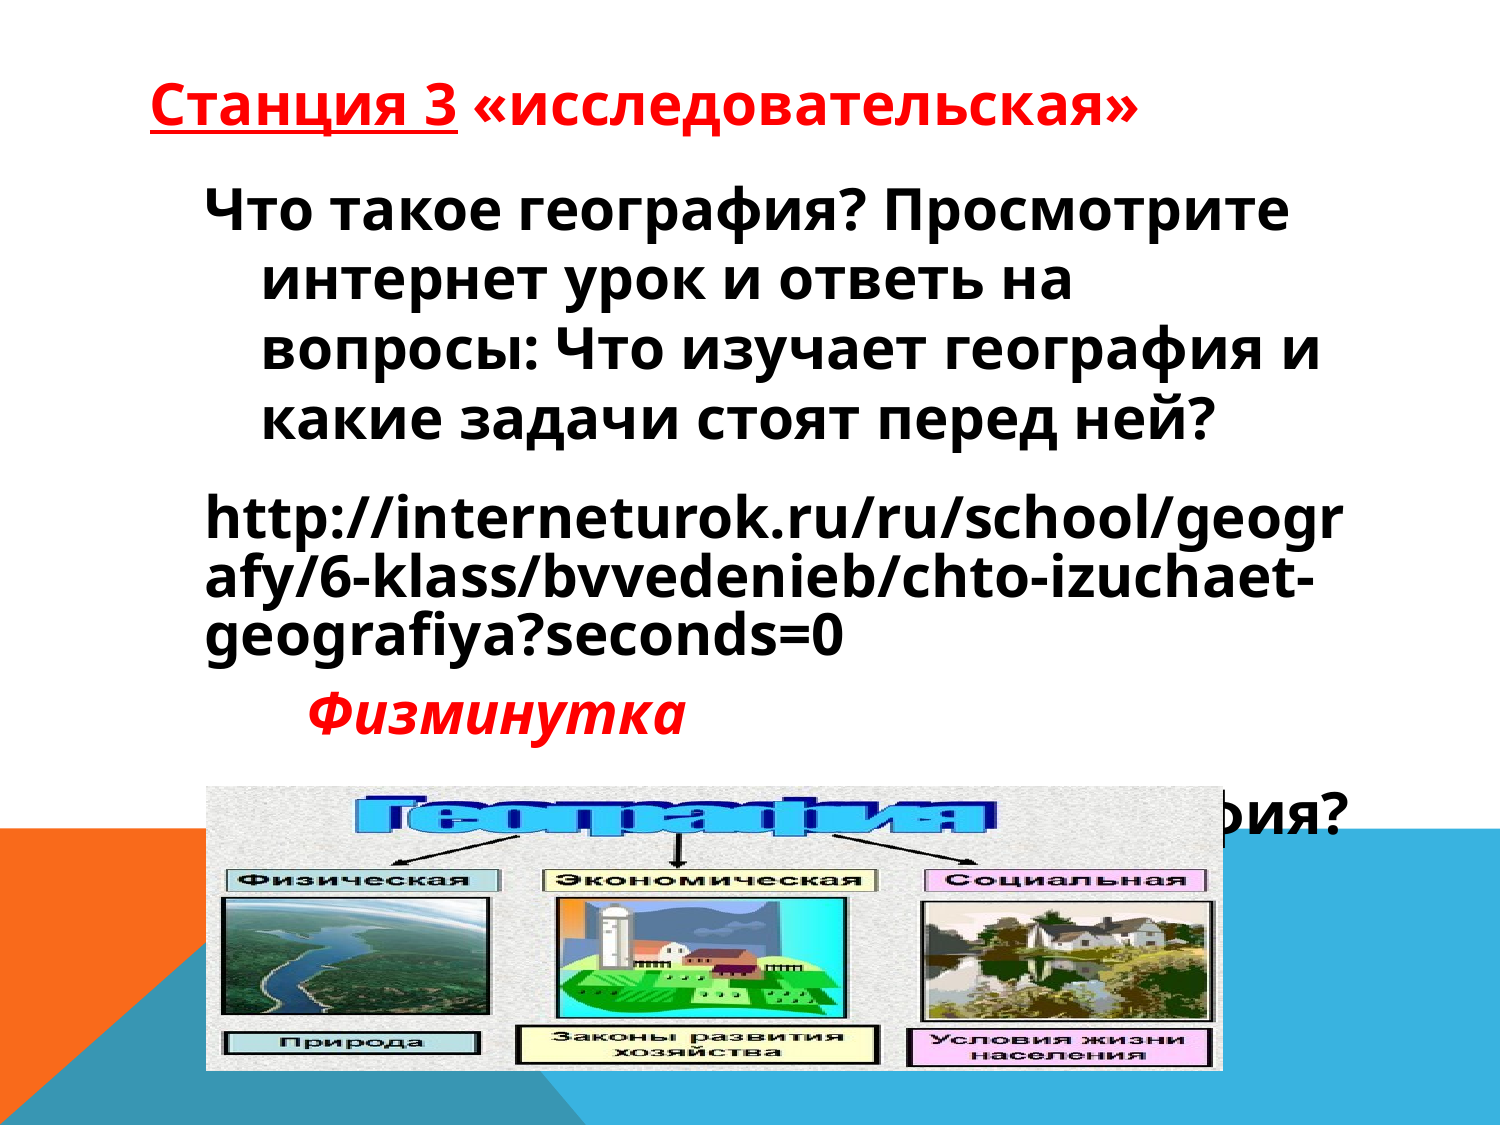

# Станция 3 «исследовательская»
Что такое география? Просмотрите интернет урок и ответь на вопросы: Что изучает география и какие задачи стоят перед ней?
http://interneturok.ru/ru/school/geografy/6-klass/bvvedenieb/chto-izuchaet-geografiya?seconds=0 Физминутка
На какие группы делится география?